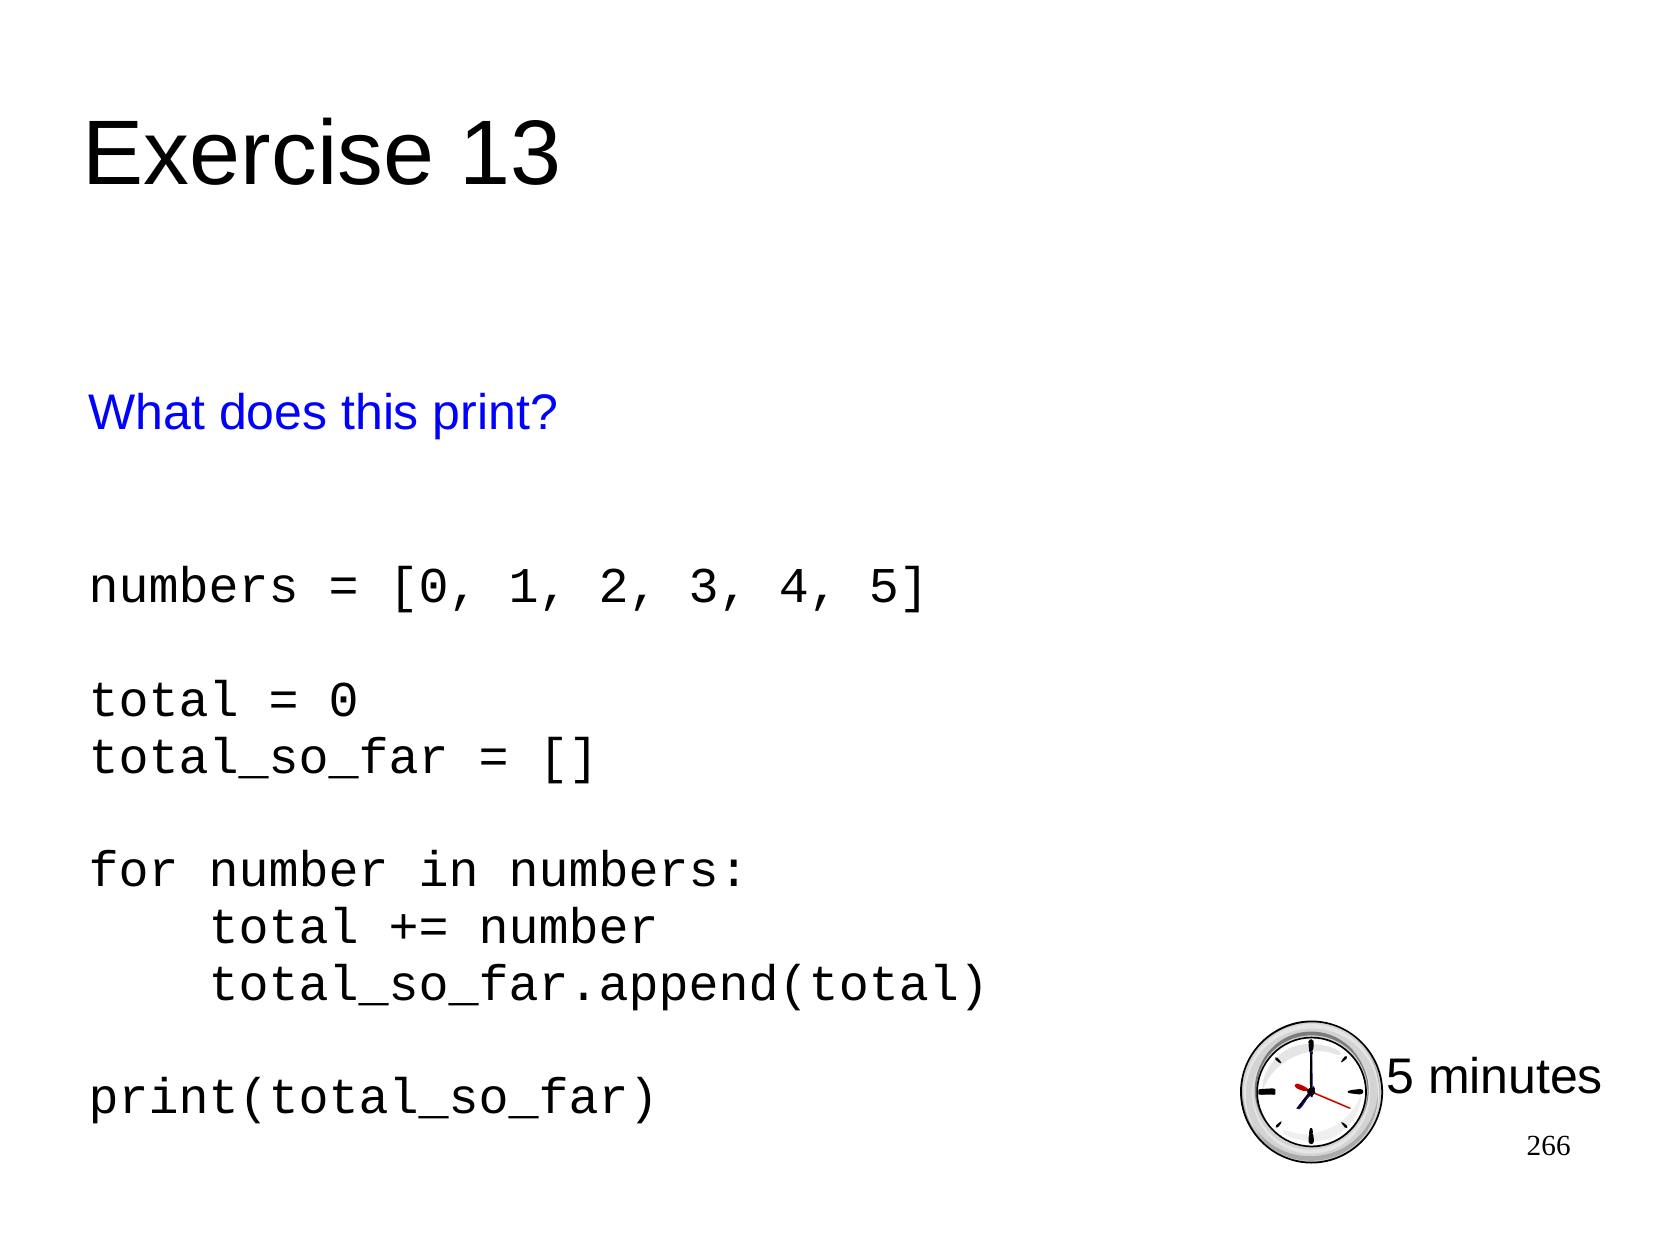

# Exercise 13
What does this print?
numbers = [0, 1, 2, 3, 4, 5]
total = 0
total_so_far = []
for number in numbers:
 total += number
 total_so_far.append(total)
print(total_so_far)
5 minutes
266